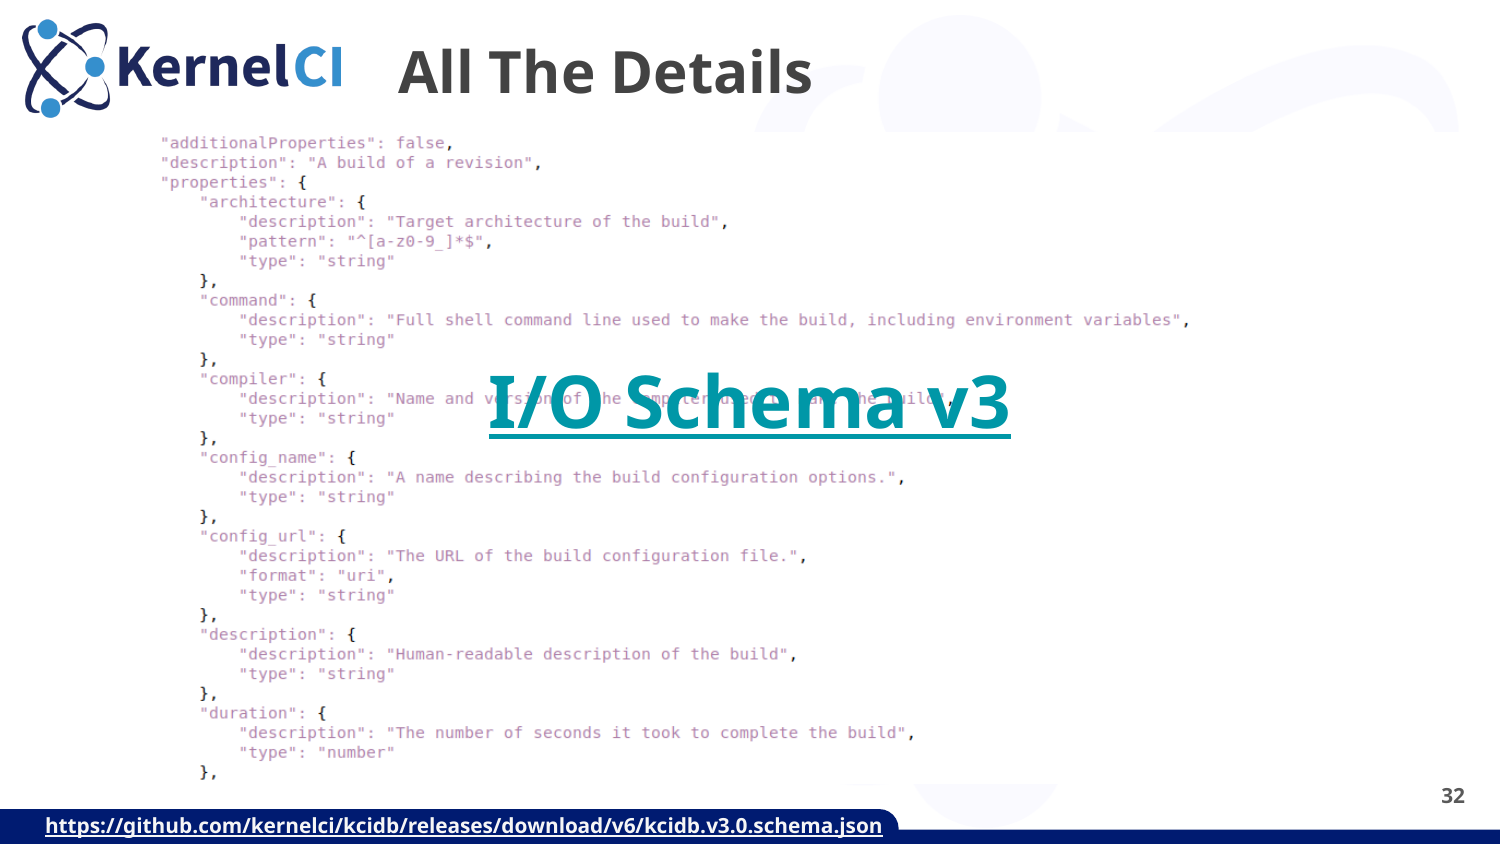

# All The Details
I/O Schema v3
https://github.com/kernelci/kcidb/releases/download/v6/kcidb.v3.0.schema.json